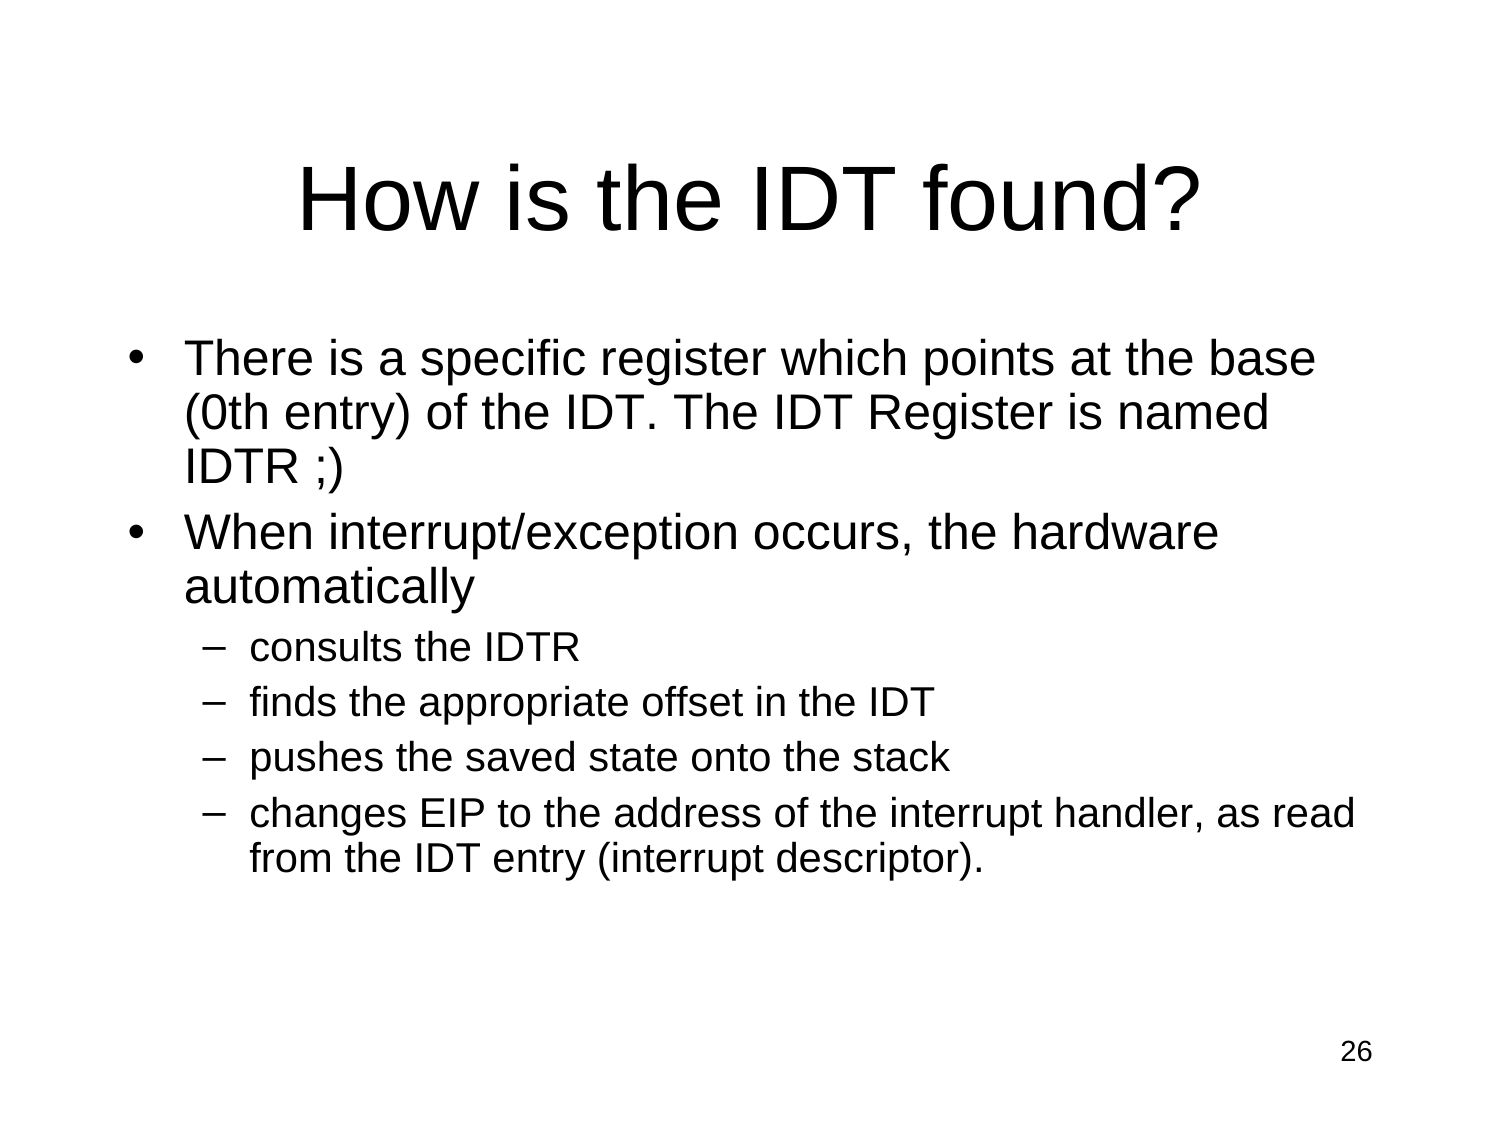

# How is the IDT found?
There is a specific register which points at the base (0th entry) of the IDT. The IDT Register is named IDTR ;)
When interrupt/exception occurs, the hardware automatically
consults the IDTR
finds the appropriate offset in the IDT
pushes the saved state onto the stack
changes EIP to the address of the interrupt handler, as read from the IDT entry (interrupt descriptor).